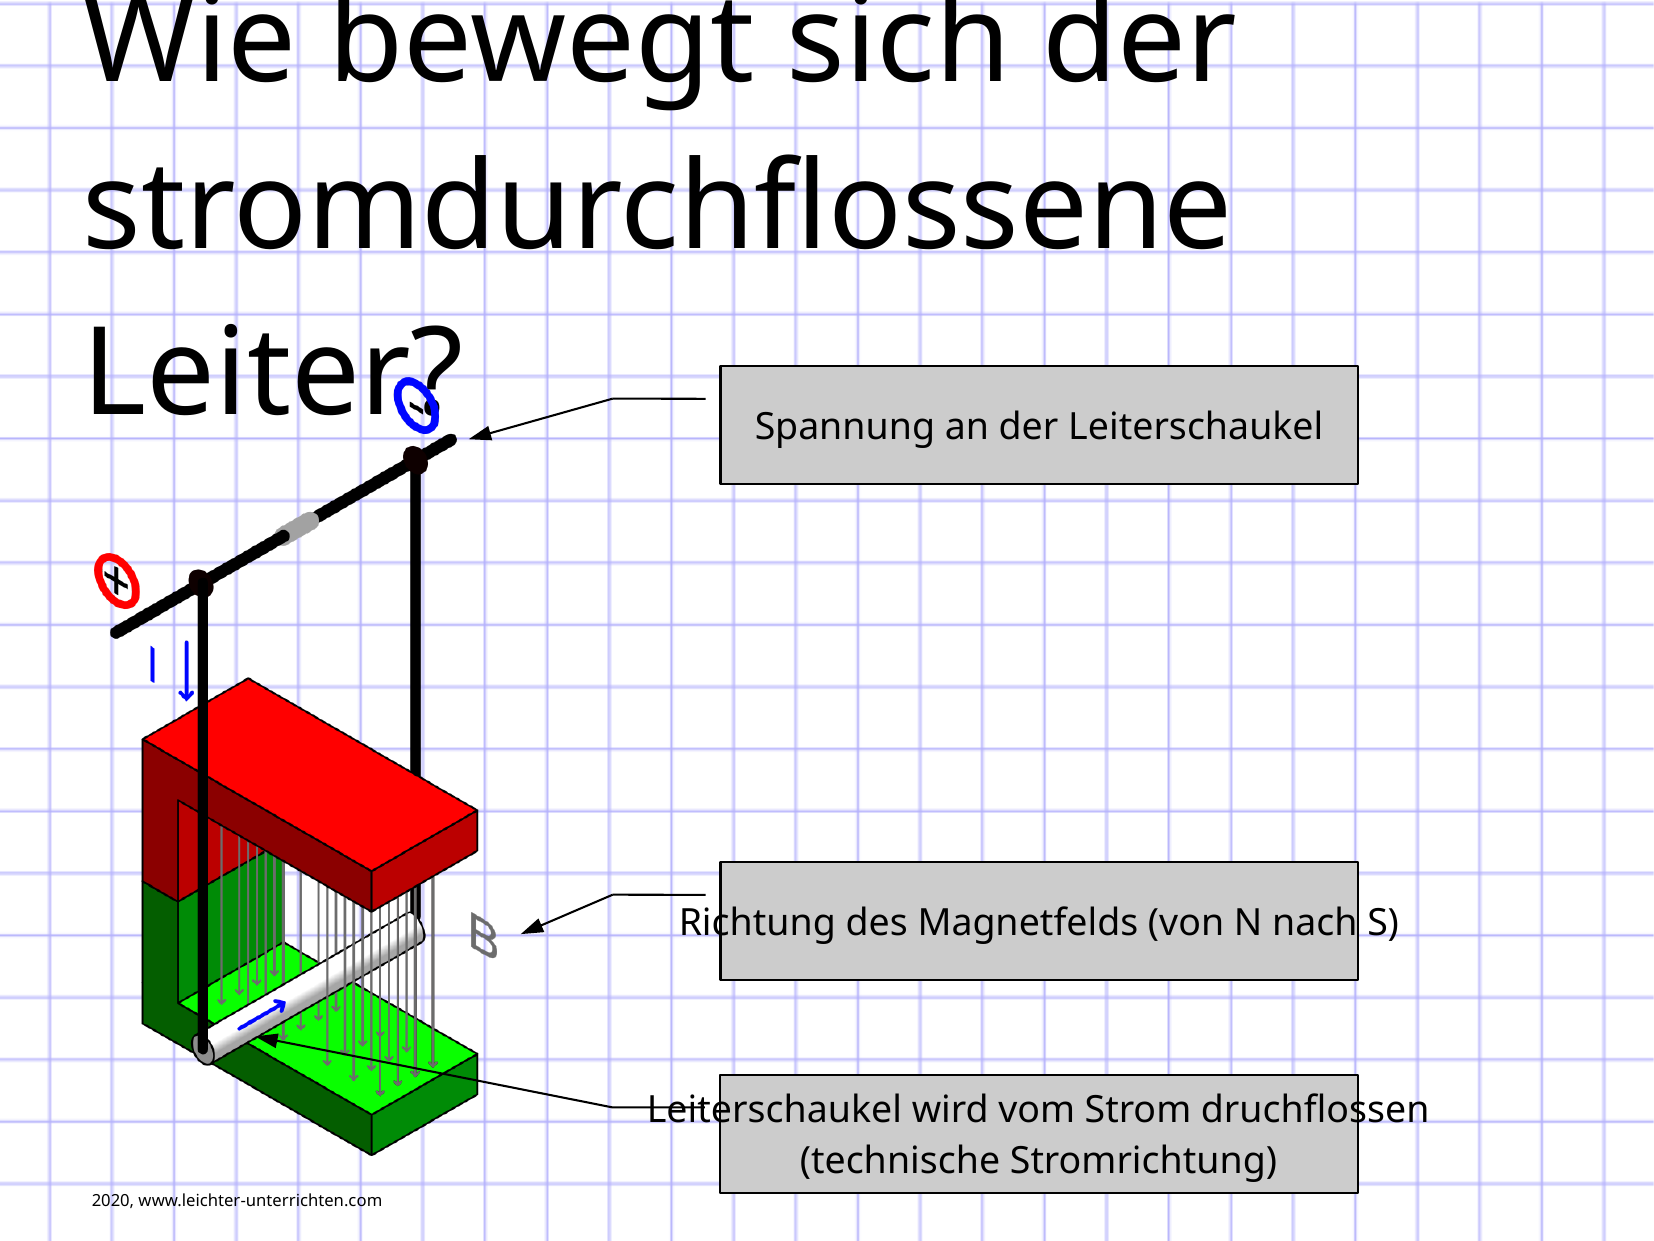

# Wie bewegt sich der stromdurchflossene Leiter?
Spannung an der Leiterschaukel
Richtung des Magnetfelds (von N nach S)
Leiterschaukel wird vom Strom druchflossen
(technische Stromrichtung)